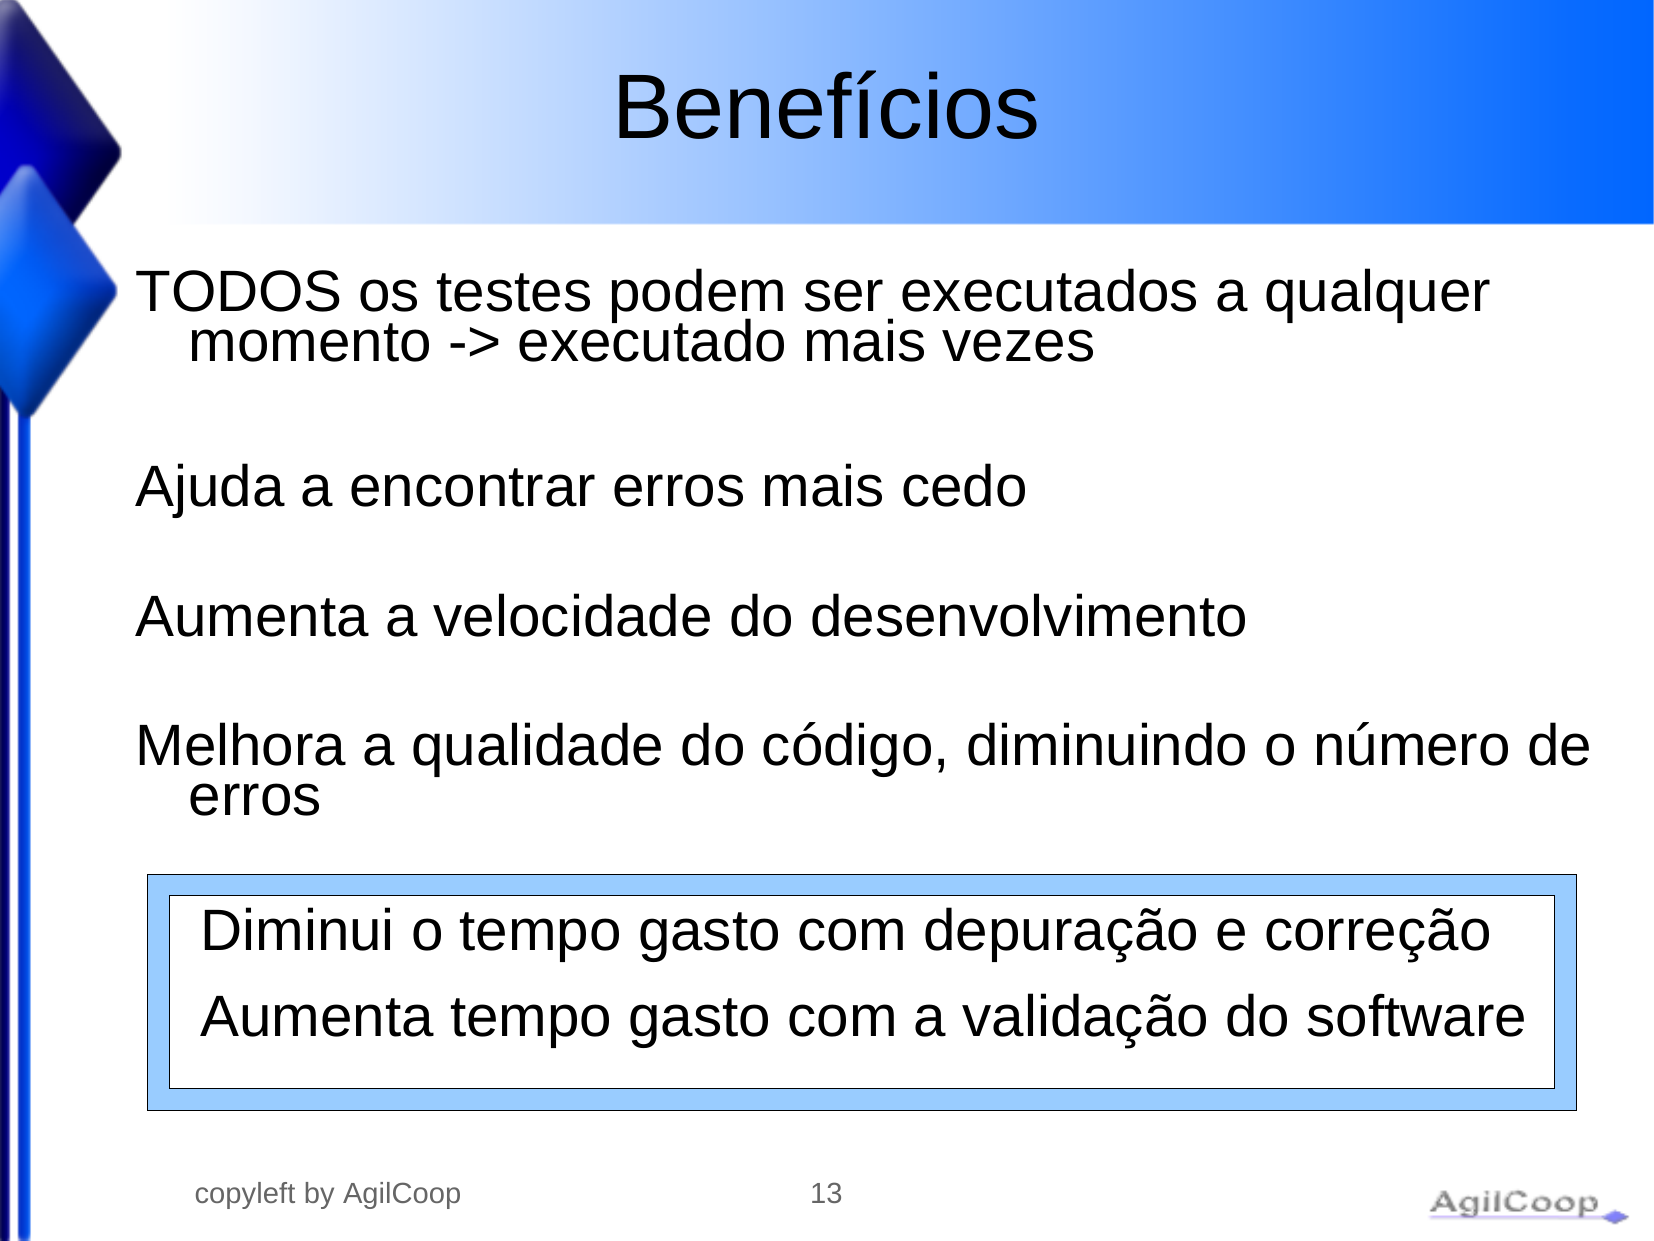

# Benefícios
TODOS os testes podem ser executados a qualquer momento -> executado mais vezes
Ajuda a encontrar erros mais cedo
Aumenta a velocidade do desenvolvimento
Melhora a qualidade do código, diminuindo o número de erros
 Diminui o tempo gasto com depuração e correção
 Aumenta tempo gasto com a validação do software
copyleft by AgilCoop
13